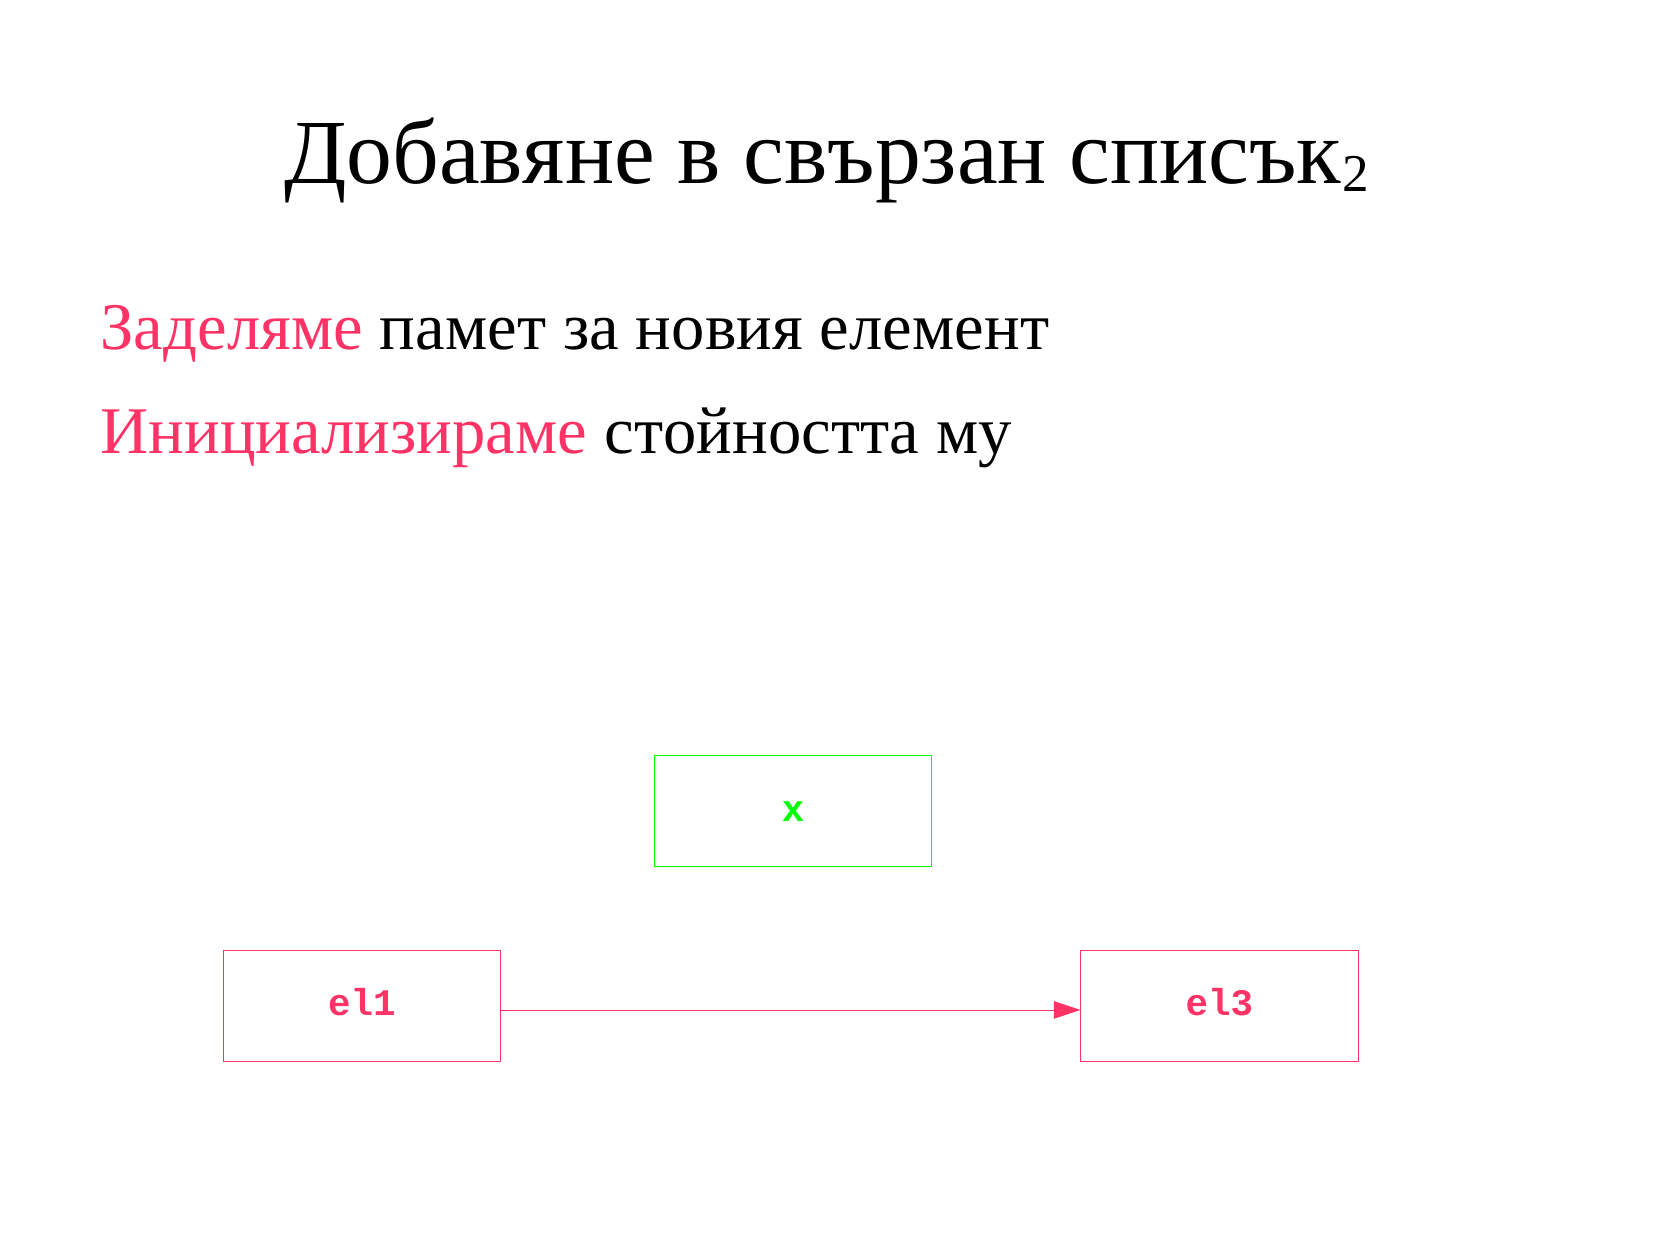

# Добавяне в свързан списък2
Заделяме памет за новия елемент
Инициализираме стойността му
x
el1
el3